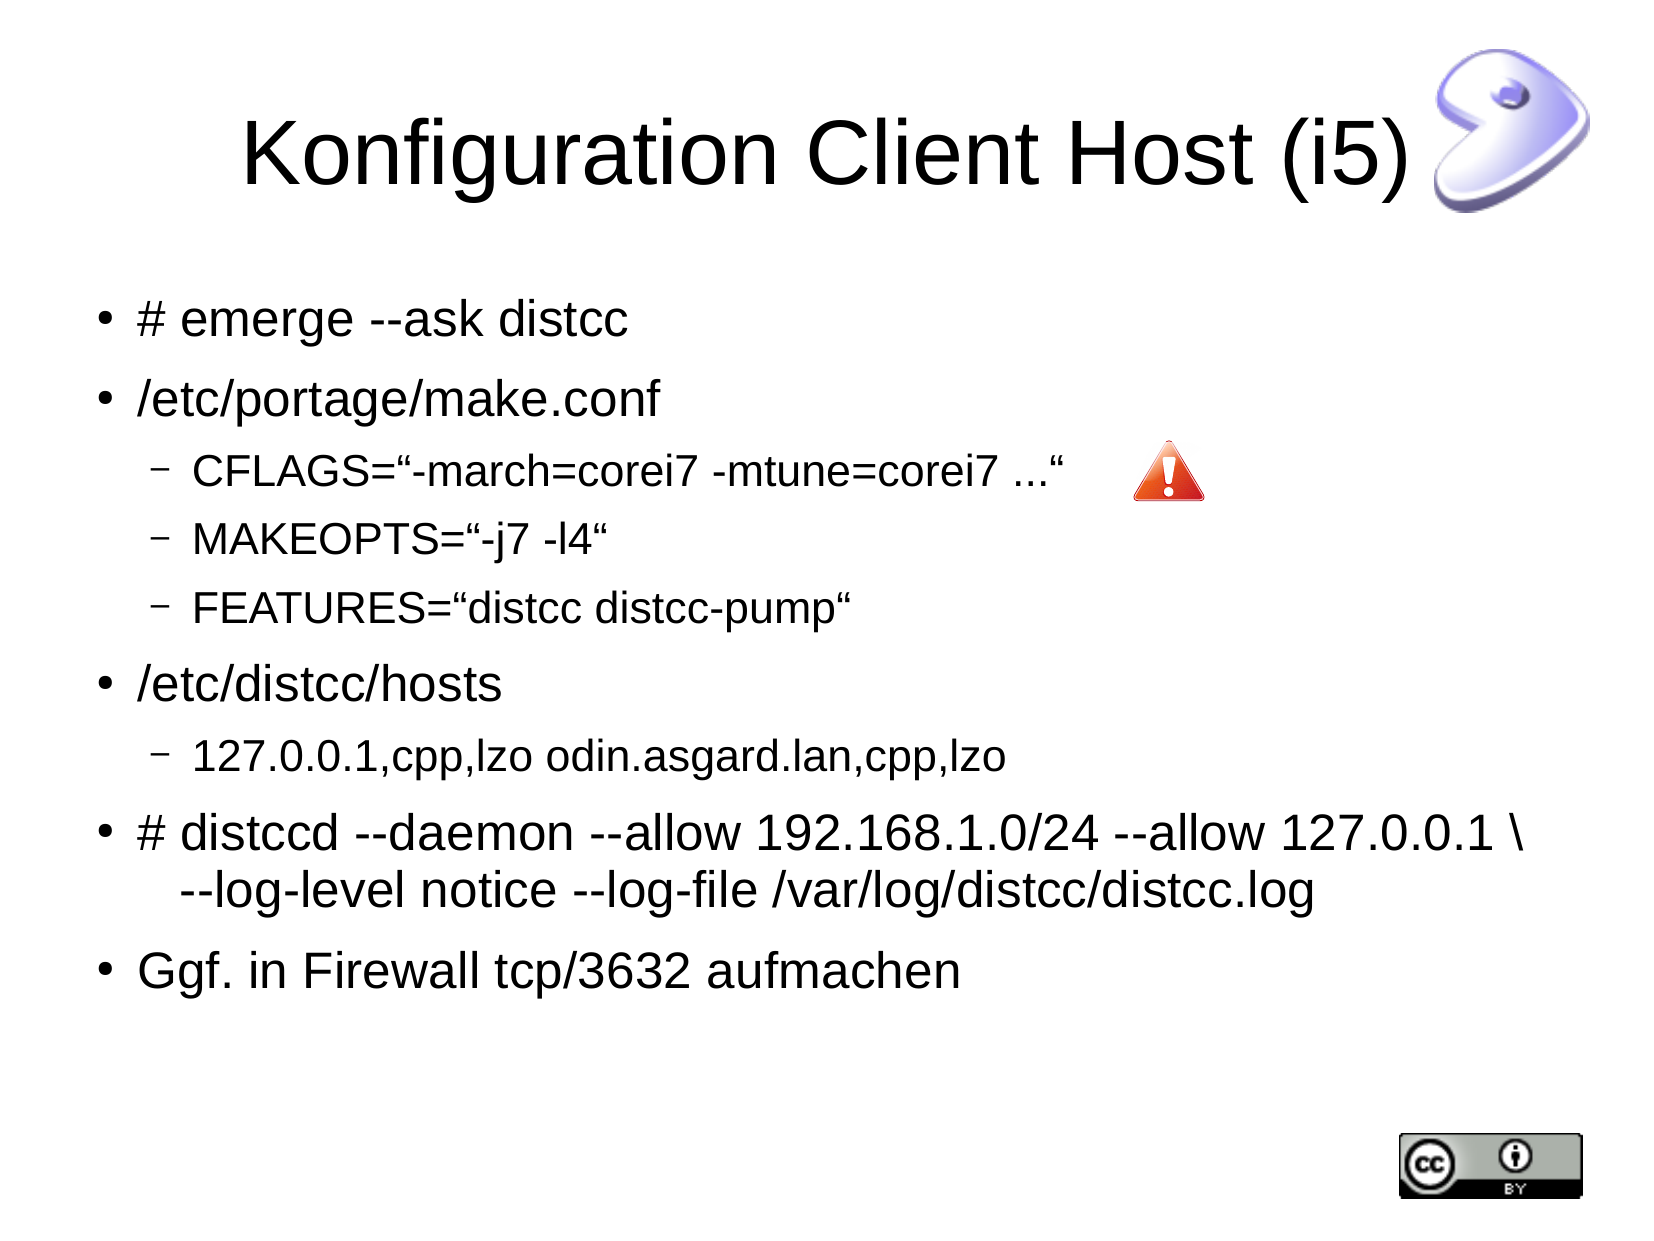

# Konfiguration Client Host (i5)
# emerge --ask distcc
/etc/portage/make.conf
CFLAGS=“-march=corei7 -mtune=corei7 ...“
MAKEOPTS=“-j7 -l4“
FEATURES=“distcc distcc-pump“
/etc/distcc/hosts
127.0.0.1,cpp,lzo odin.asgard.lan,cpp,lzo
# distccd --daemon --allow 192.168.1.0/24 --allow 127.0.0.1 \ --log-level notice --log-file /var/log/distcc/distcc.log
Ggf. in Firewall tcp/3632 aufmachen